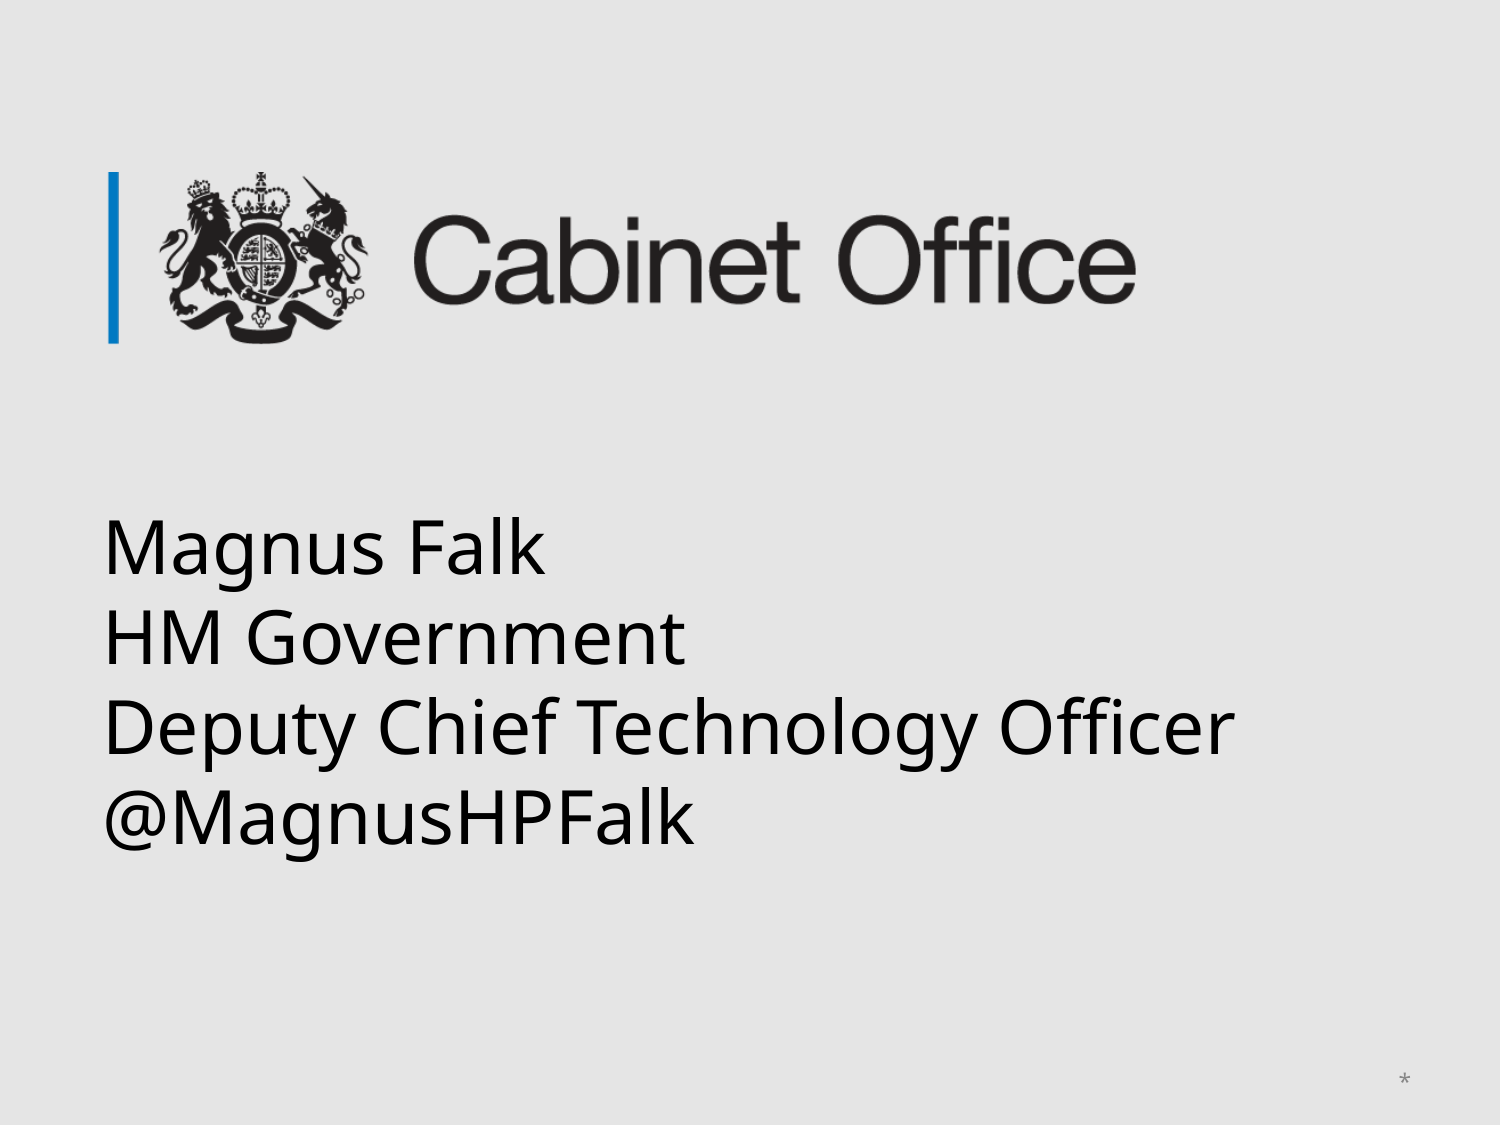

# Magnus Falk HM Government Deputy Chief Technology Officer @MagnusHPFalk